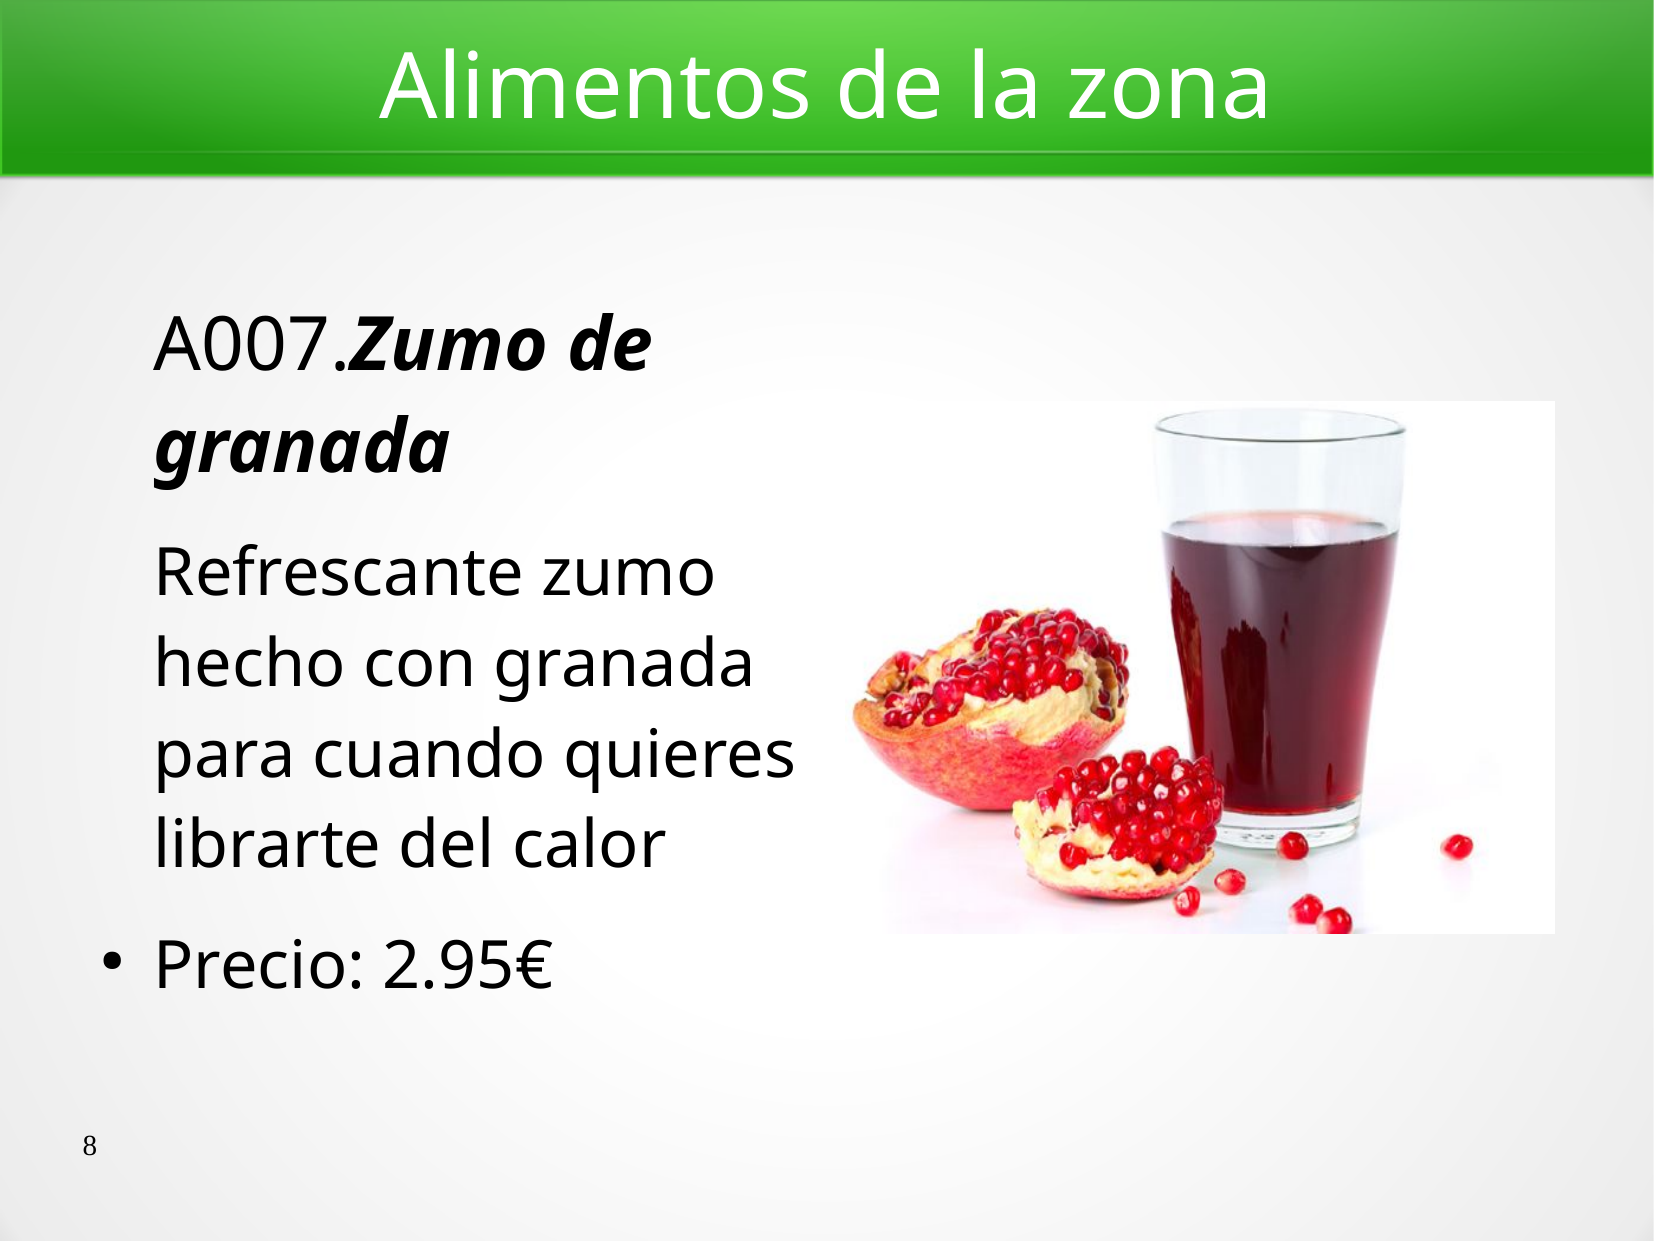

# Alimentos de la zona
A007.Zumo de granada
Refrescante zumo hecho con granada para cuando quieres librarte del calor
Precio: 2.95€
8